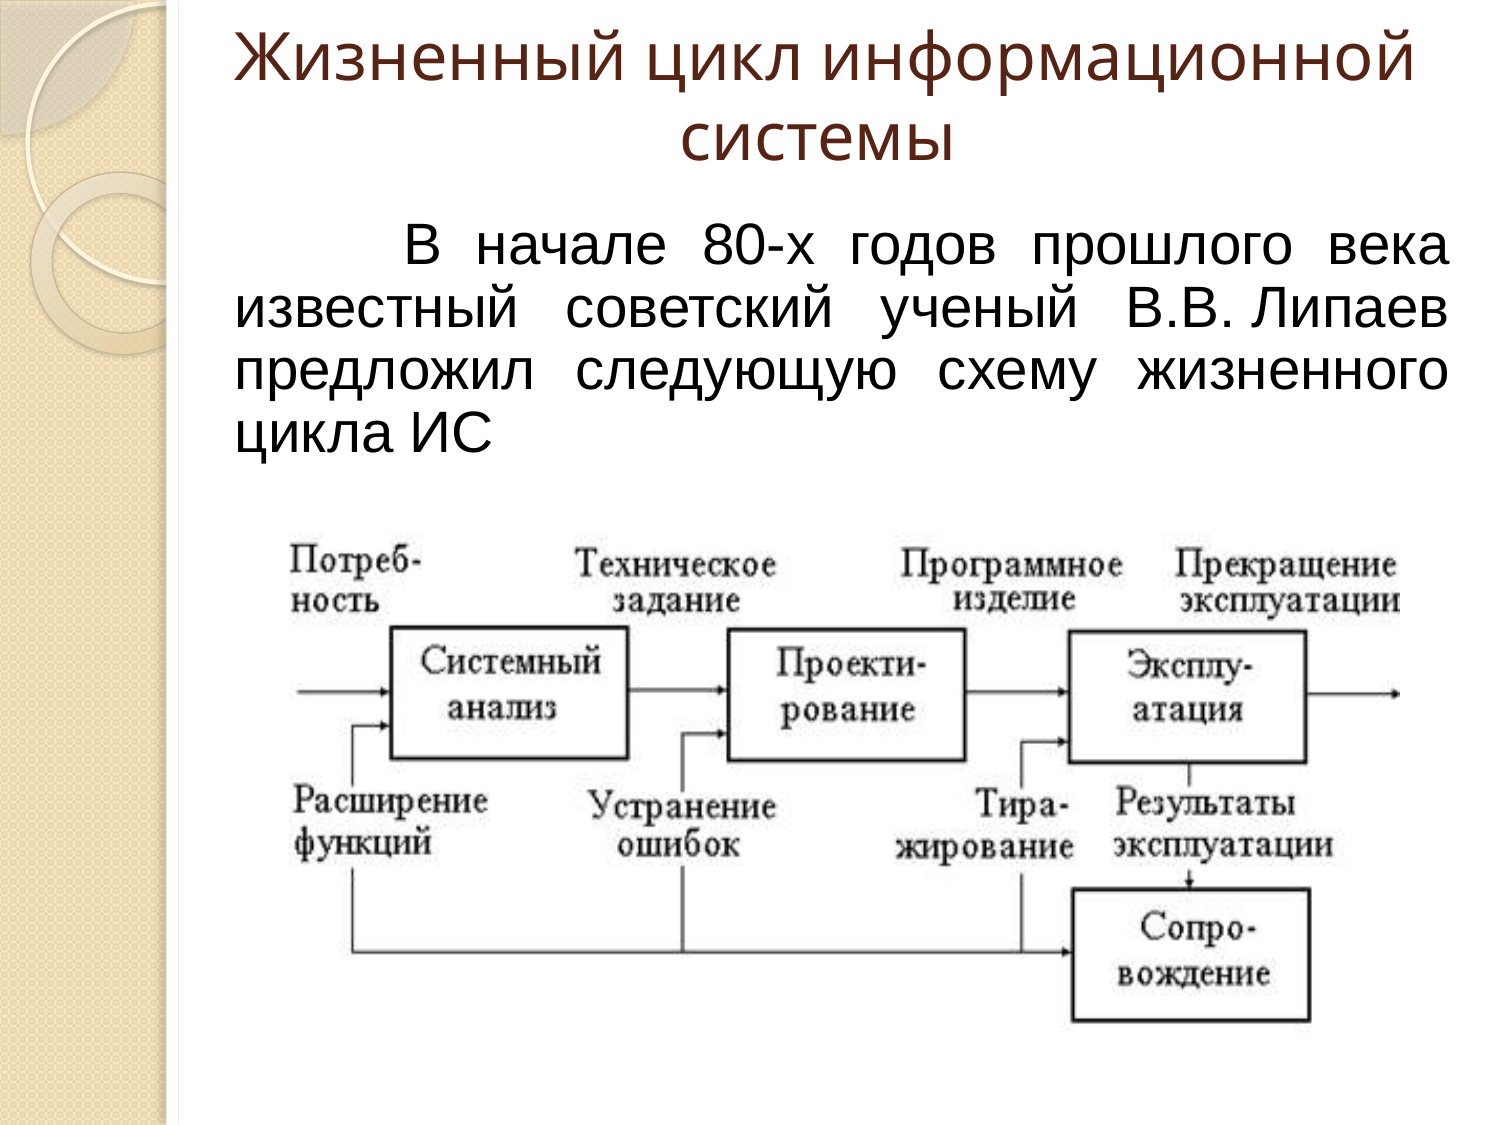

# Жизненный цикл информационной системы
 В начале 80-х годов прошлого века известный советский ученый В.В. Липаев предложил следующую схему жизненного цикла ИС